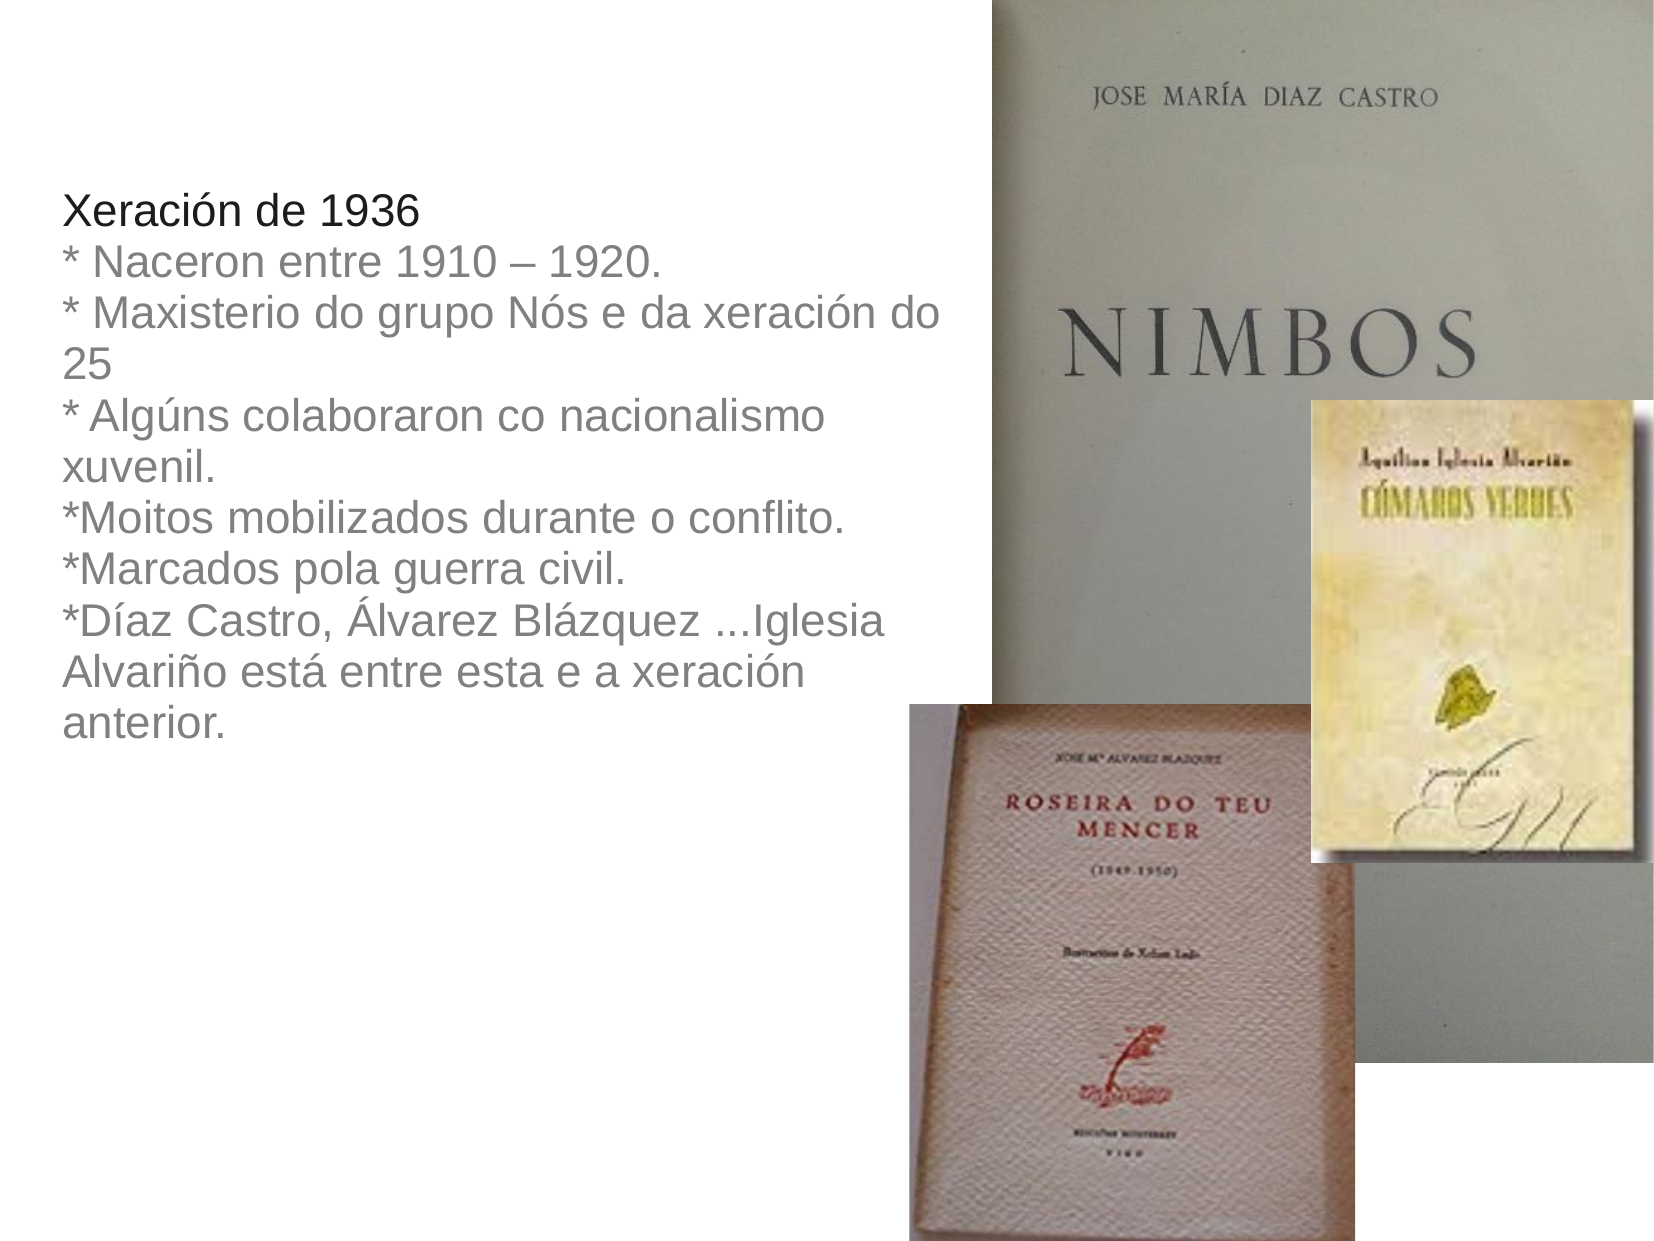

Xeración de 1936
* Naceron entre 1910 – 1920.
* Maxisterio do grupo Nós e da xeración do 25
* Algúns colaboraron co nacionalismo xuvenil.
*Moitos mobilizados durante o conflito.
*Marcados pola guerra civil.
*Díaz Castro, Álvarez Blázquez ...Iglesia Alvariño está entre esta e a xeración anterior.